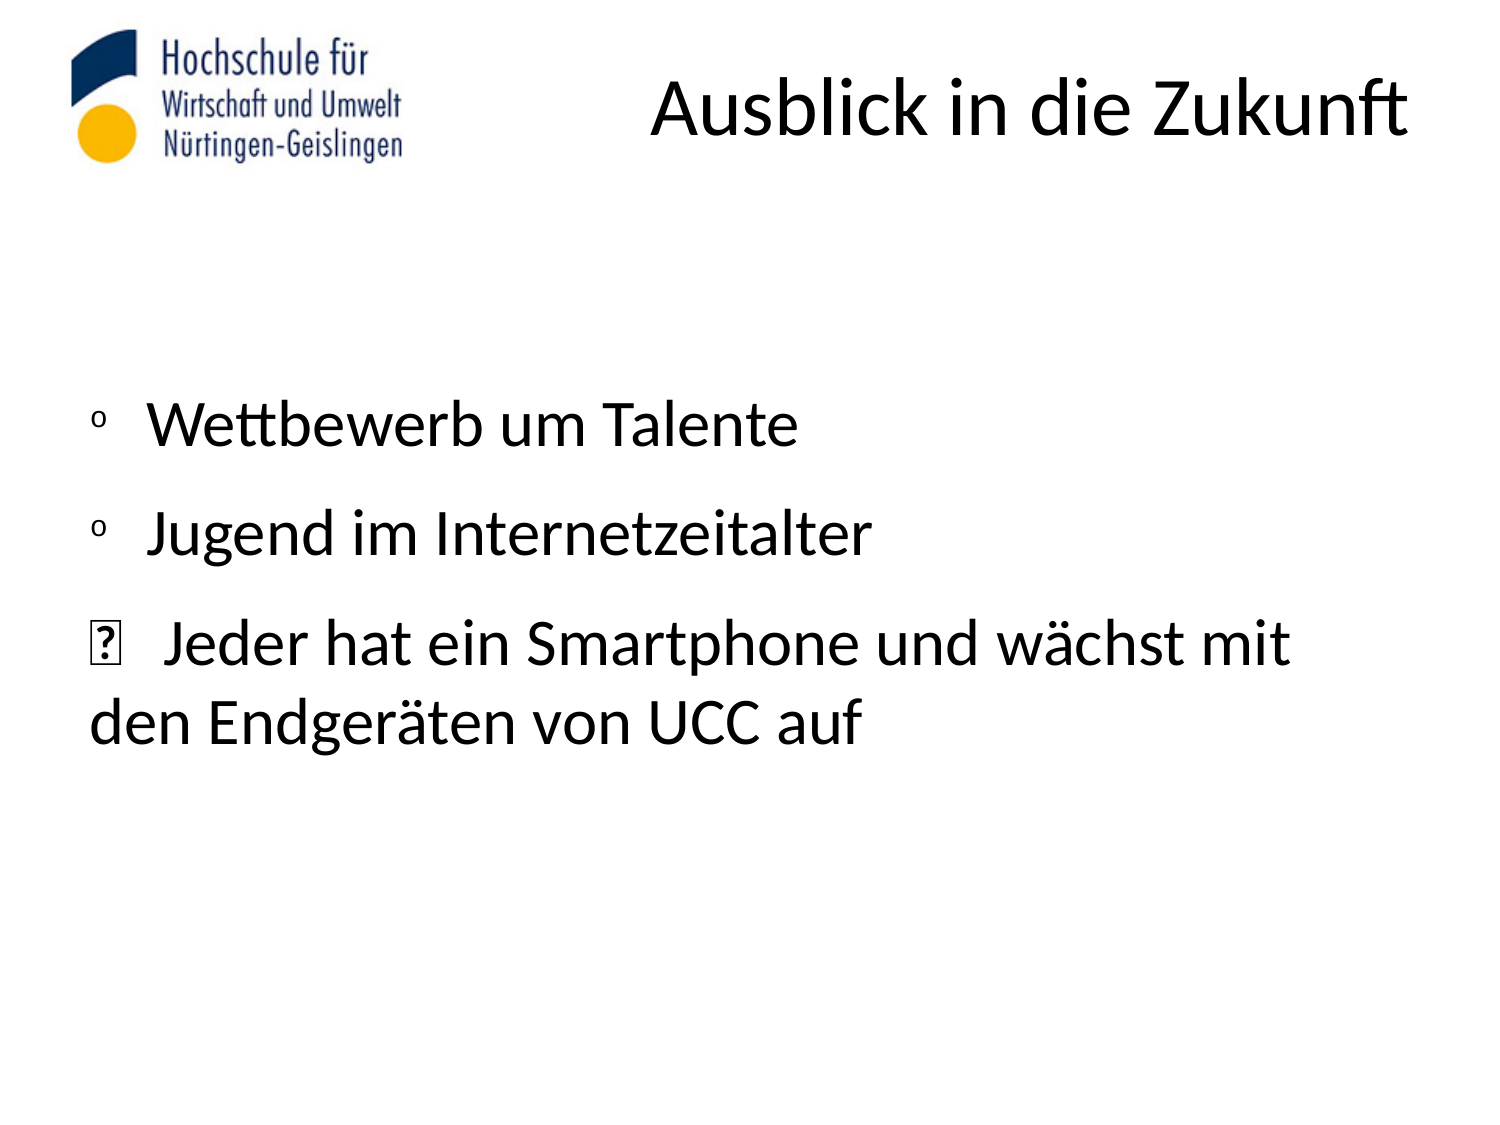

# Ausblick in die Zukunft
Wettbewerb um Talente
Jugend im Internetzeitalter
 	Jeder hat ein Smartphone und wächst mit 	den Endgeräten von UCC auf